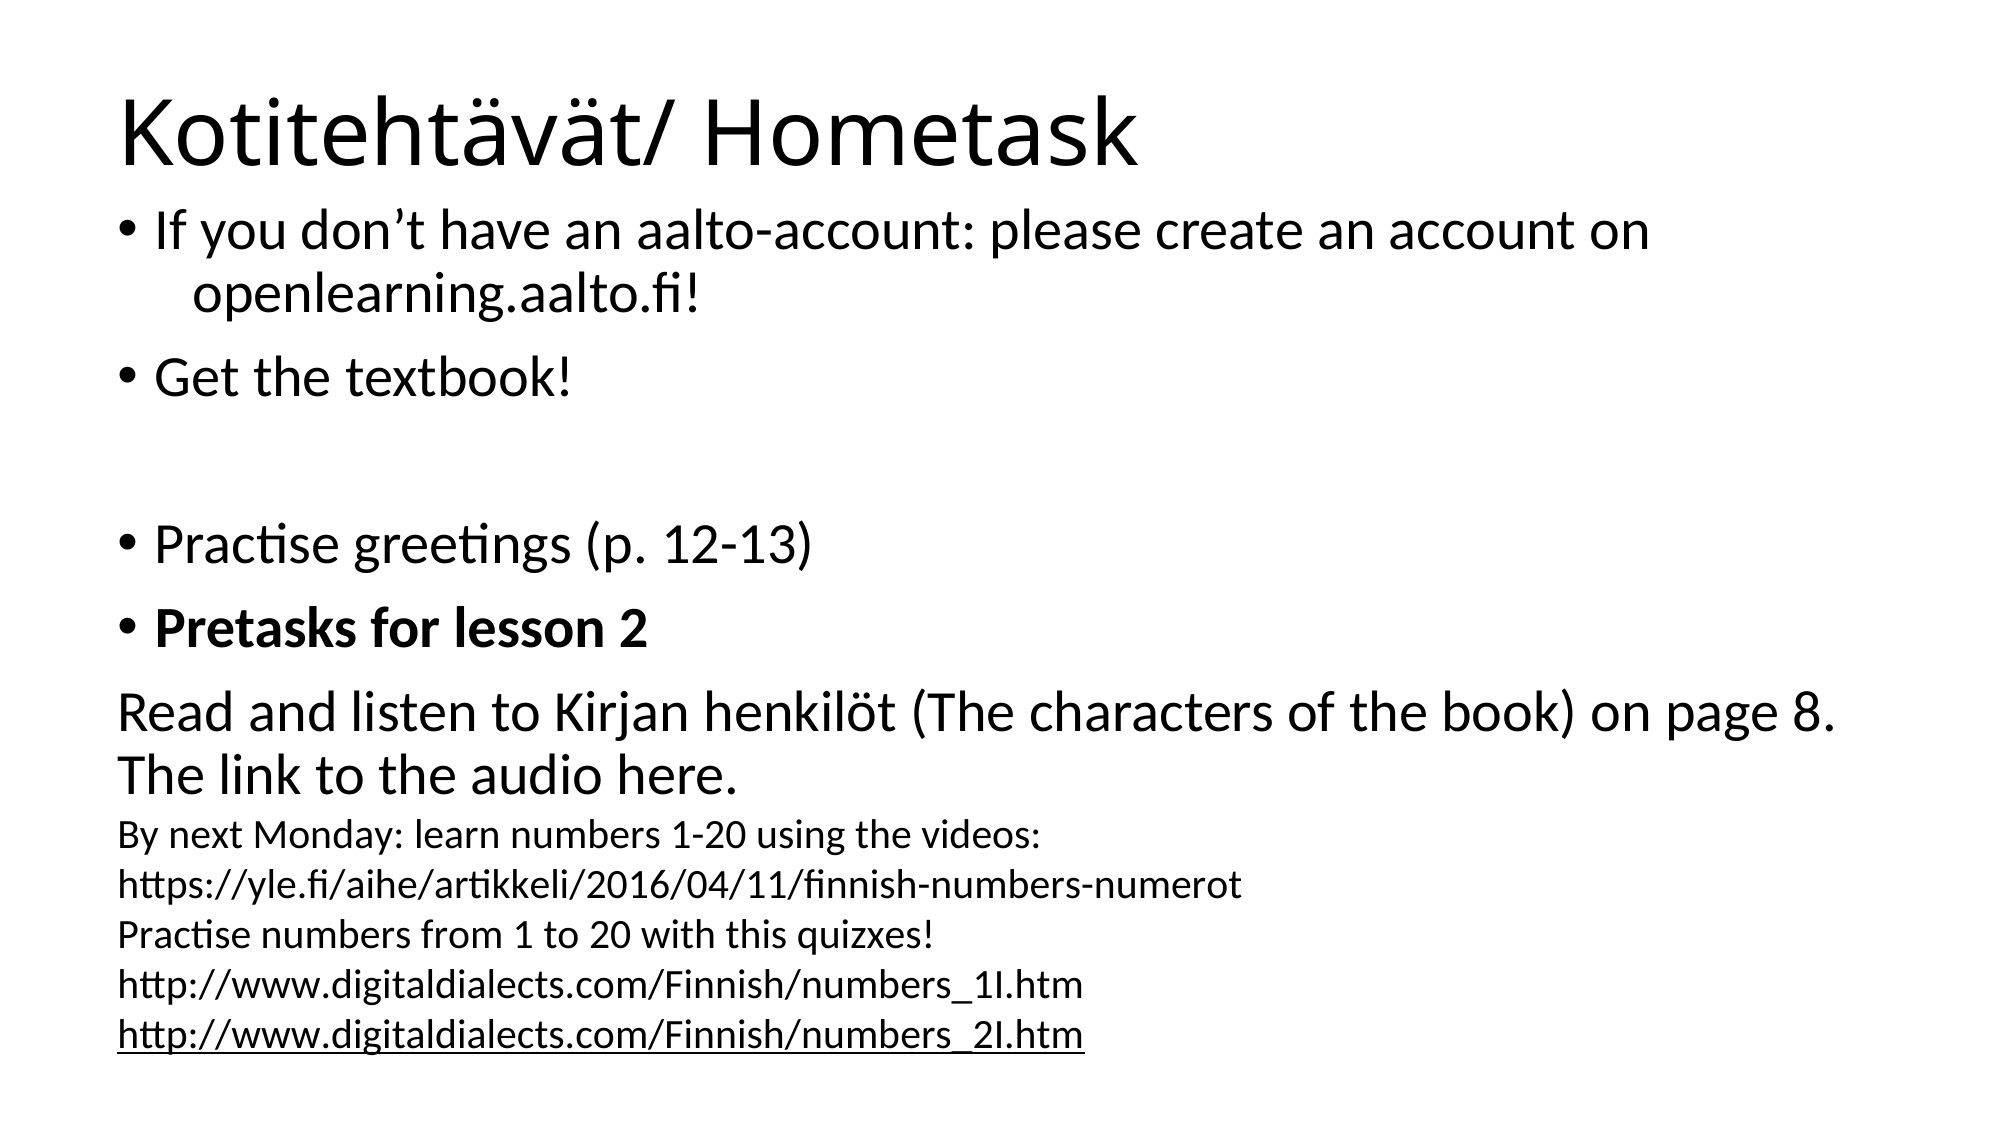

# Kotitehtävät/ Hometask
If you don’t have an aalto-account: please create an account on openlearning.aalto.fi!
Get the textbook!
Practise greetings (p. 12-13)
Pretasks for lesson 2
Read and listen to Kirjan henkilöt (The characters of the book) on page 8. The link to the audio here.
By next Monday: learn numbers 1-20 using the videos:
https://yle.fi/aihe/artikkeli/2016/04/11/finnish-numbers-numerot
Practise numbers from 1 to 20 with this quizxes!
http://www.digitaldialects.com/Finnish/numbers_1I.htm
http://www.digitaldialects.com/Finnish/numbers_2I.htm